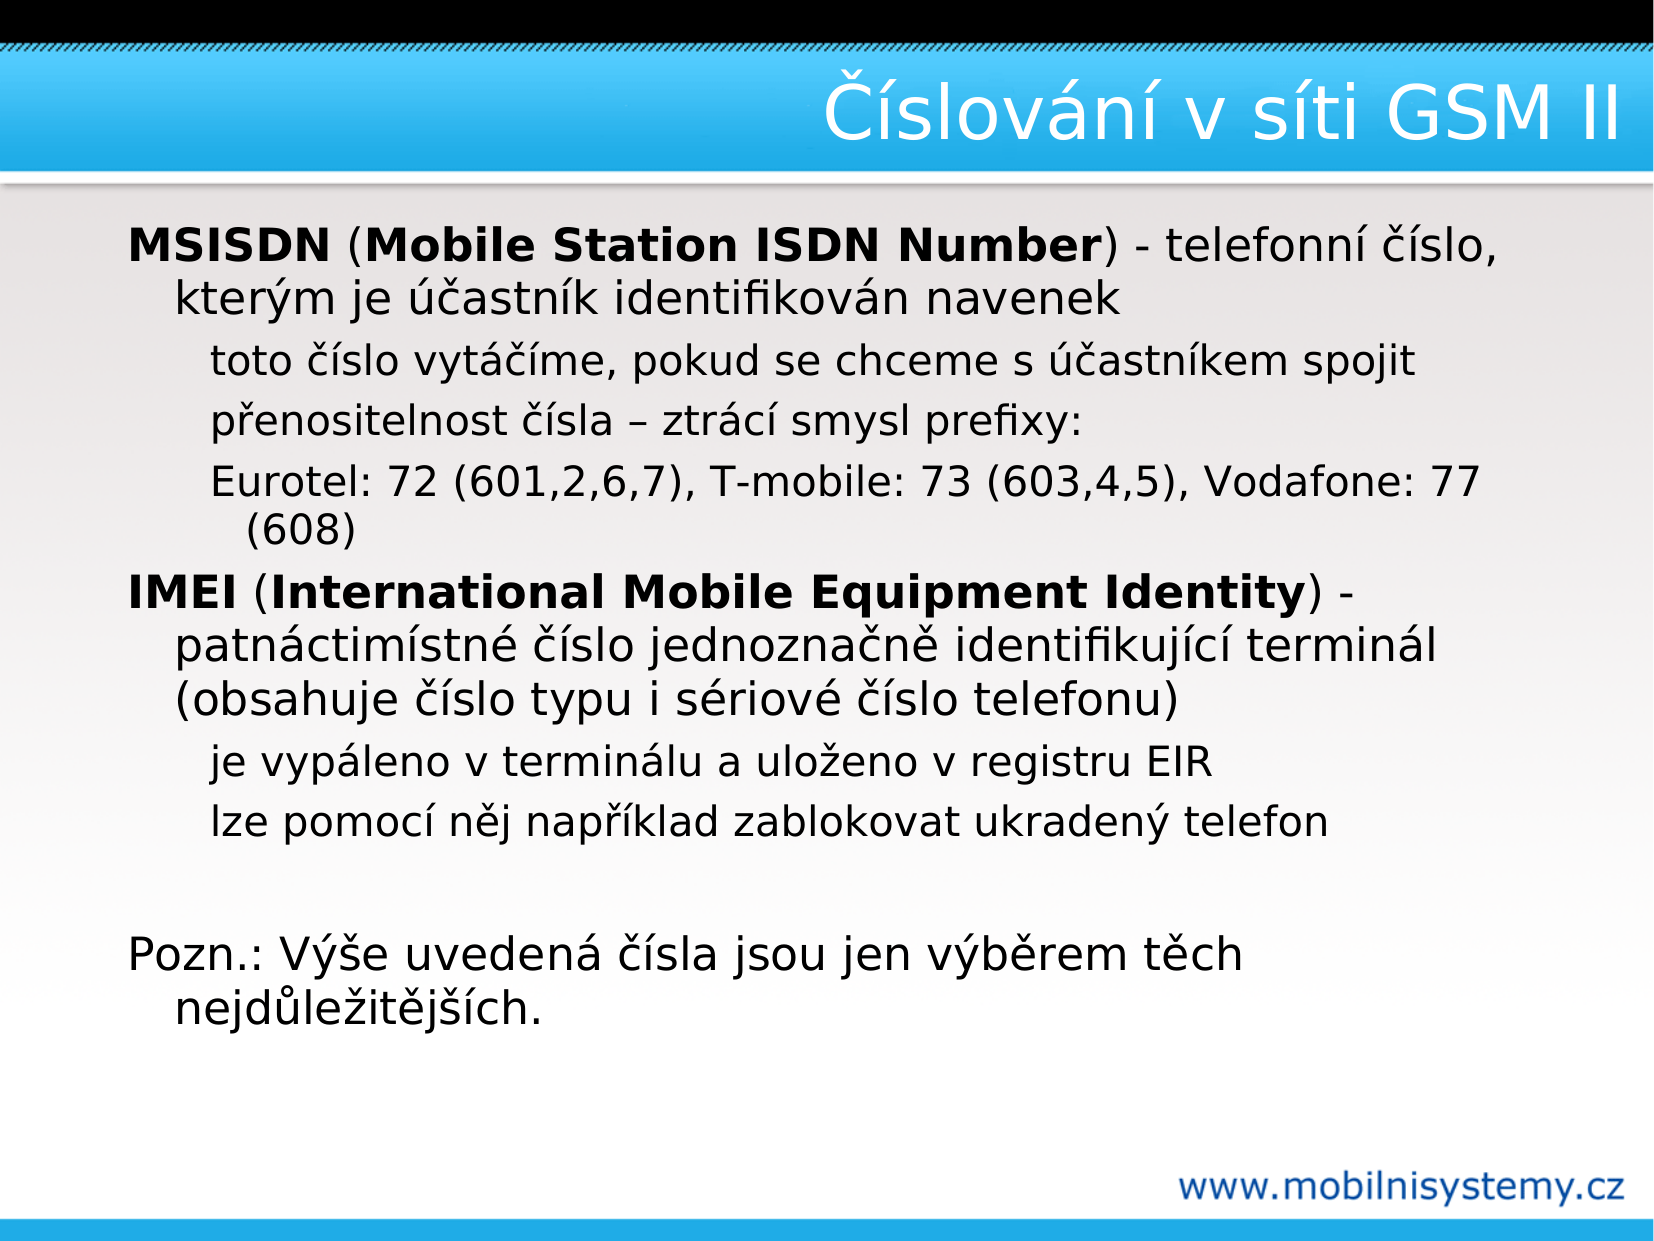

# Číslování v síti GSM II
MSISDN (Mobile Station ISDN Number) - telefonní číslo, kterým je účastník identifikován navenek
toto číslo vytáčíme, pokud se chceme s účastníkem spojit
přenositelnost čísla – ztrácí smysl prefixy:
Eurotel: 72 (601,2,6,7), T-mobile: 73 (603,4,5), Vodafone: 77 (608)
IMEI (International Mobile Equipment Identity) - patnáctimístné číslo jednoznačně identifikující terminál (obsahuje číslo typu i sériové číslo telefonu)
je vypáleno v terminálu a uloženo v registru EIR
lze pomocí něj například zablokovat ukradený telefon
Pozn.: Výše uvedená čísla jsou jen výběrem těch nejdůležitějších.